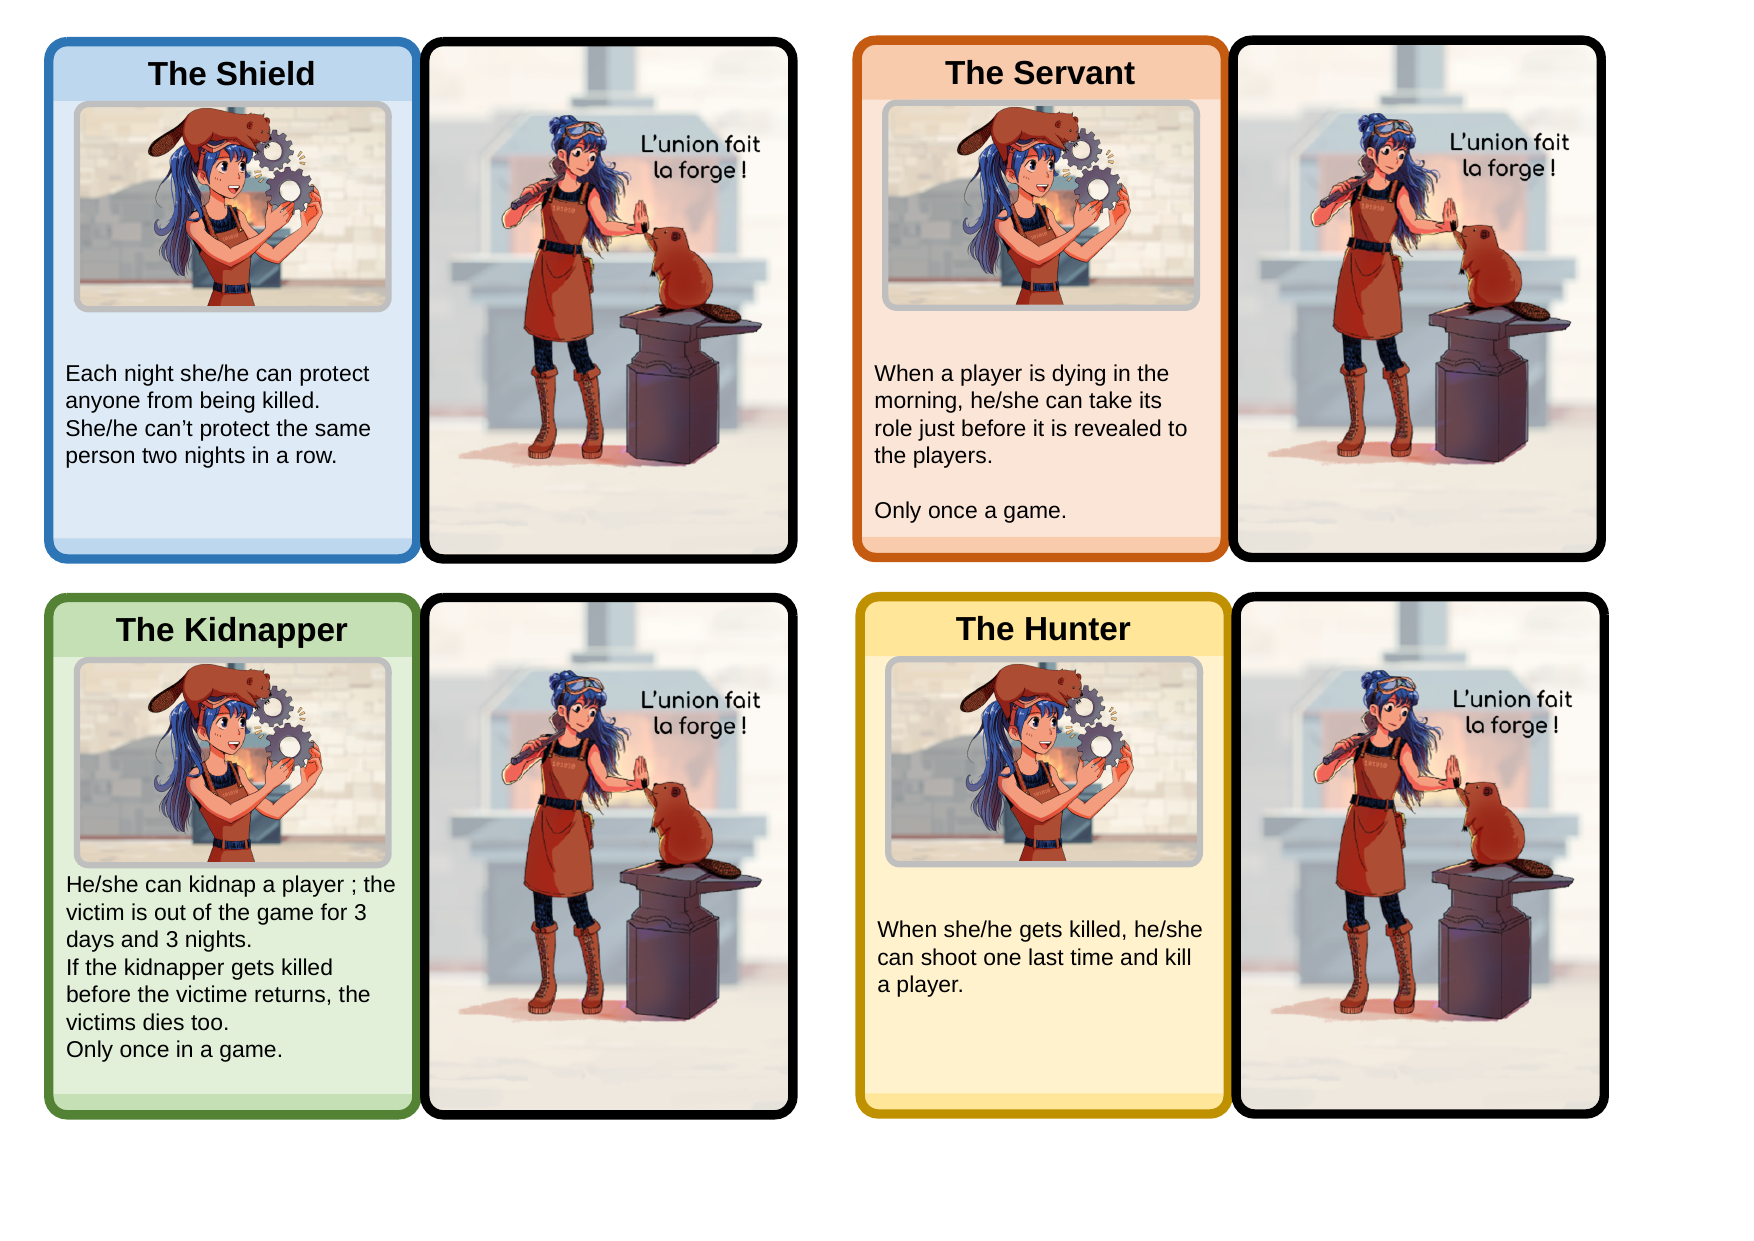

The Servant
The Shield
Each night she/he can protect anyone from being killed. She/he can’t protect the same person two nights in a row.
When a player is dying in the morning, he/she can take its role just before it is revealed to the players.
Only once a game.
The Hunter
The Kidnapper
He/she can kidnap a player ; the victim is out of the game for 3 days and 3 nights.
If the kidnapper gets killed before the victime returns, the victims dies too.
Only once in a game.
When she/he gets killed, he/she can shoot one last time and kill a player.